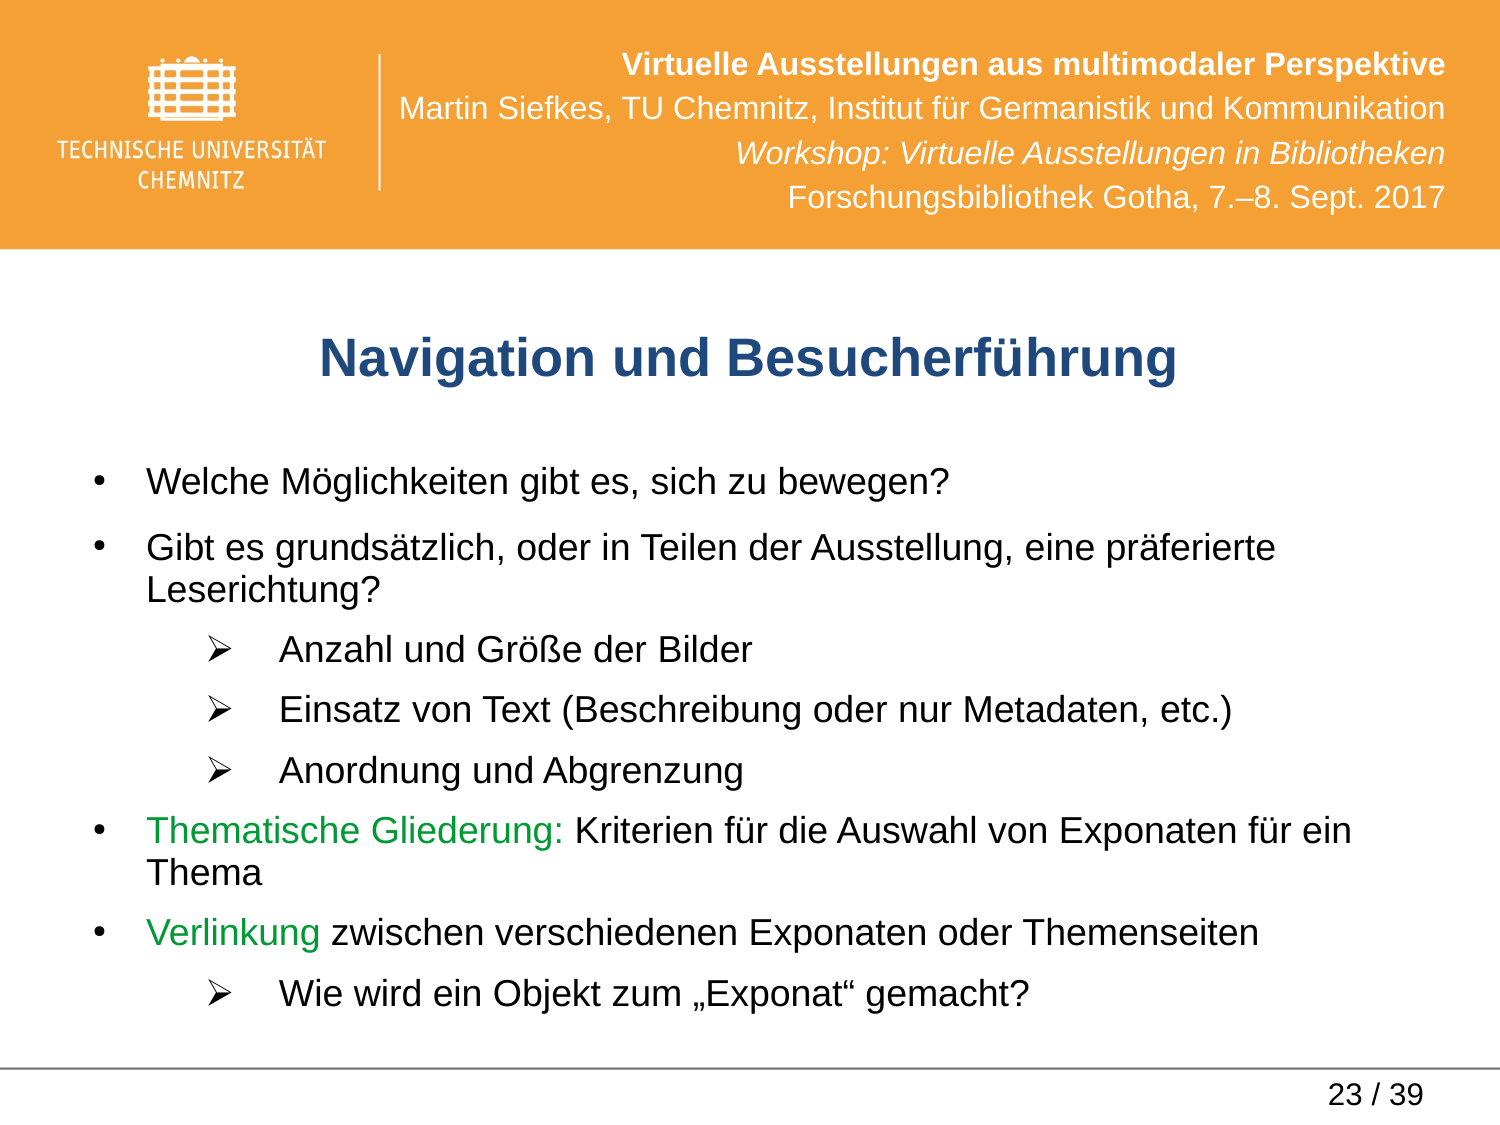

#
Navigation und Besucherführung
Welche Möglichkeiten gibt es, sich zu bewegen?
Gibt es grundsätzlich, oder in Teilen der Ausstellung, eine präferierte Leserichtung?
 		Anzahl und Größe der Bilder
 		Einsatz von Text (Beschreibung oder nur Metadaten, etc.)
 		Anordnung und Abgrenzung
Thematische Gliederung: Kriterien für die Auswahl von Exponaten für ein Thema
Verlinkung zwischen verschiedenen Exponaten oder Themenseiten
 		Wie wird ein Objekt zum „Exponat“ gemacht?